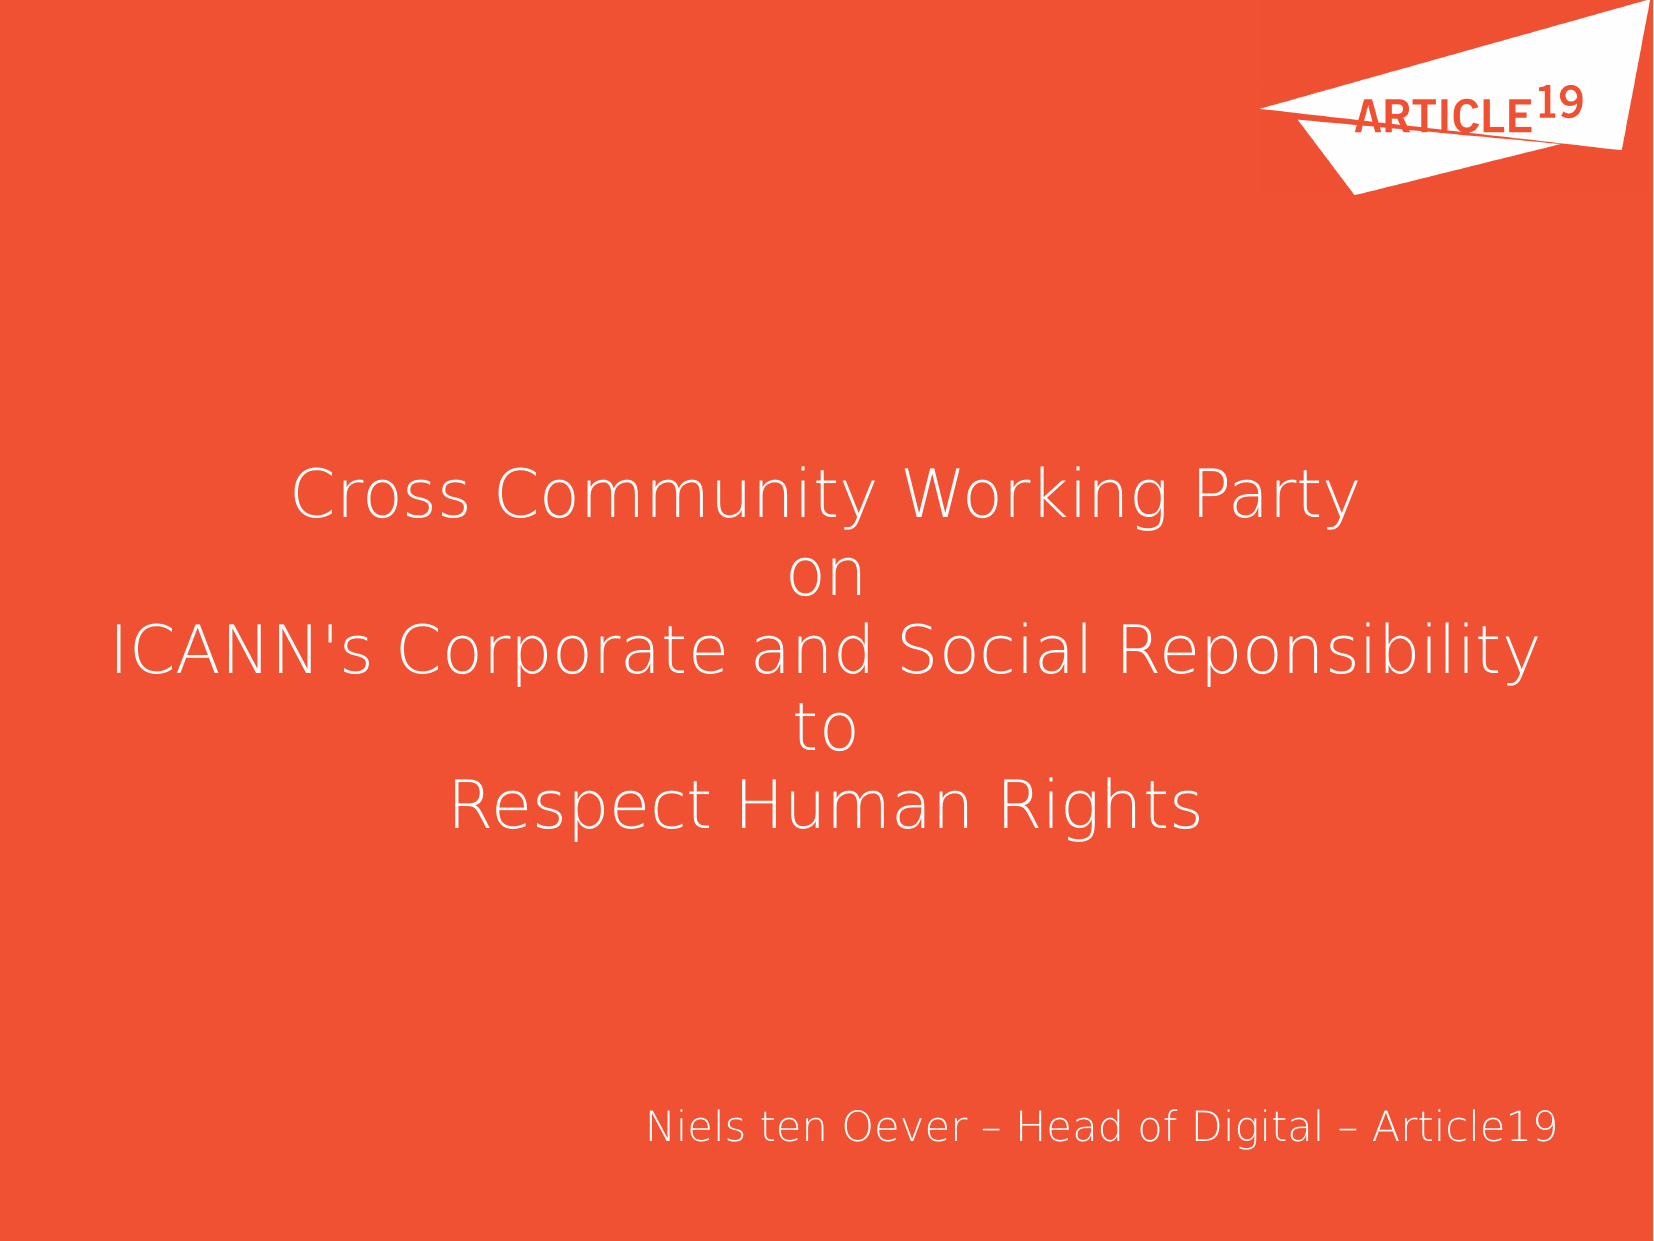

# Cross Community Working Party
on
ICANN's Corporate and Social Reponsibility
to
Respect Human Rights
Niels ten Oever – Head of Digital – Article19